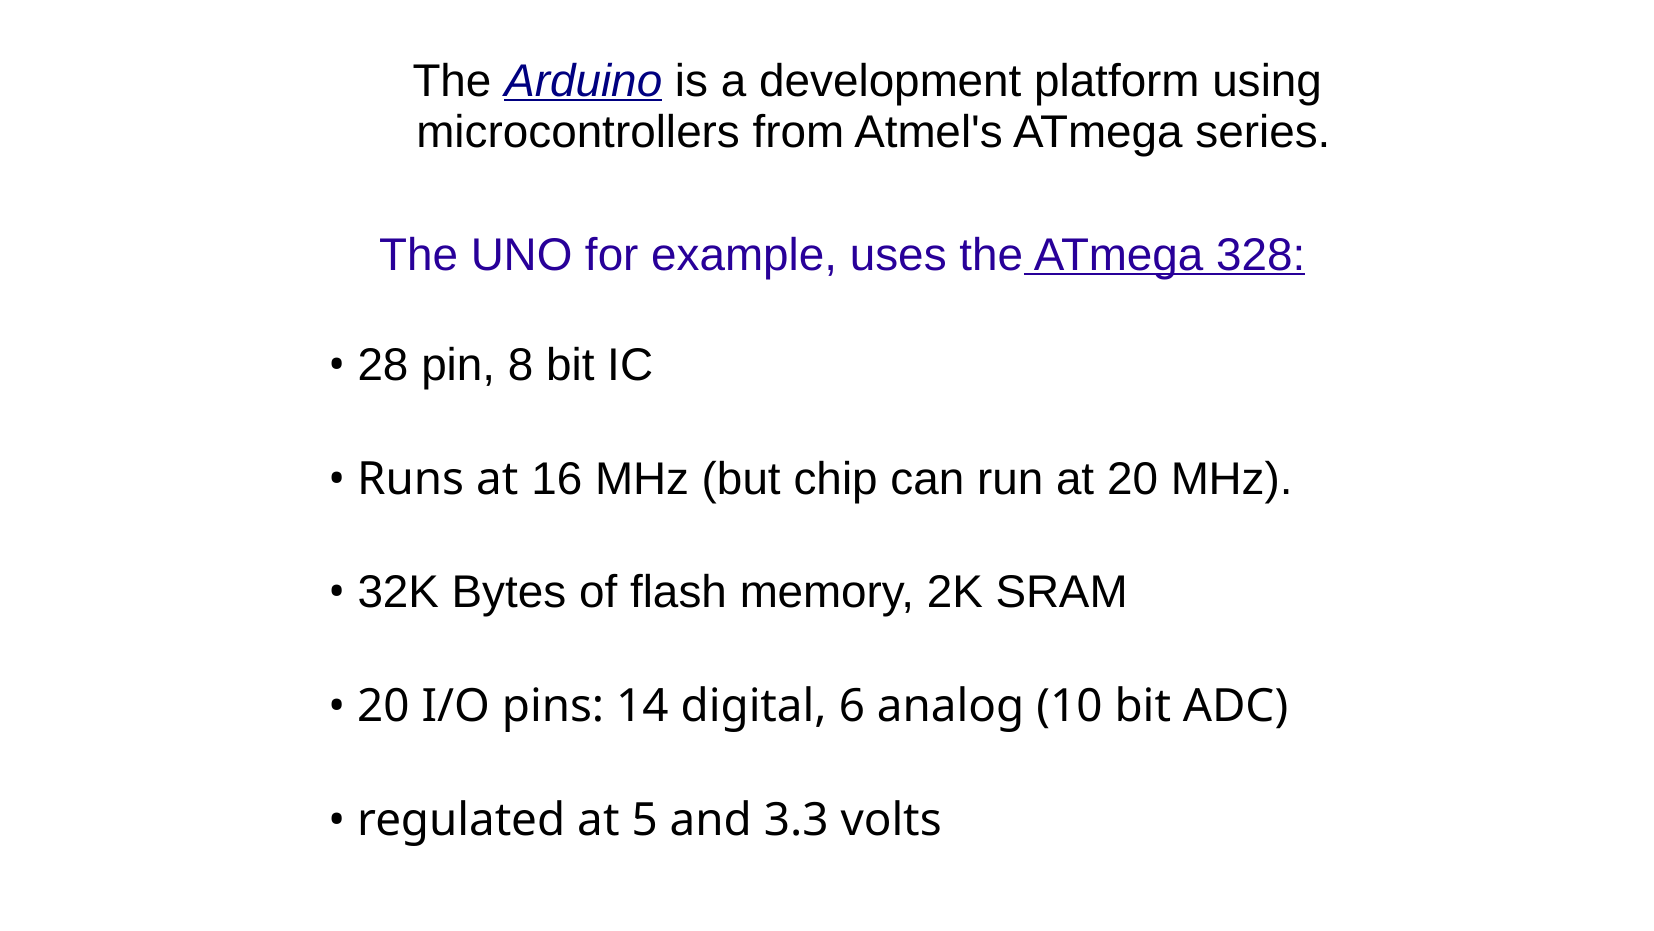

The Arduino is a development platform using
microcontrollers from Atmel's ATmega series.
# The UNO for example, uses the ATmega 328: • 28 pin, 8 bit IC • Runs at 16 MHz (but chip can run at 20 MHz). • 32K Bytes of flash memory, 2K SRAM • 20 I/O pins: 14 digital, 6 analog (10 bit ADC) • regulated at 5 and 3.3 volts